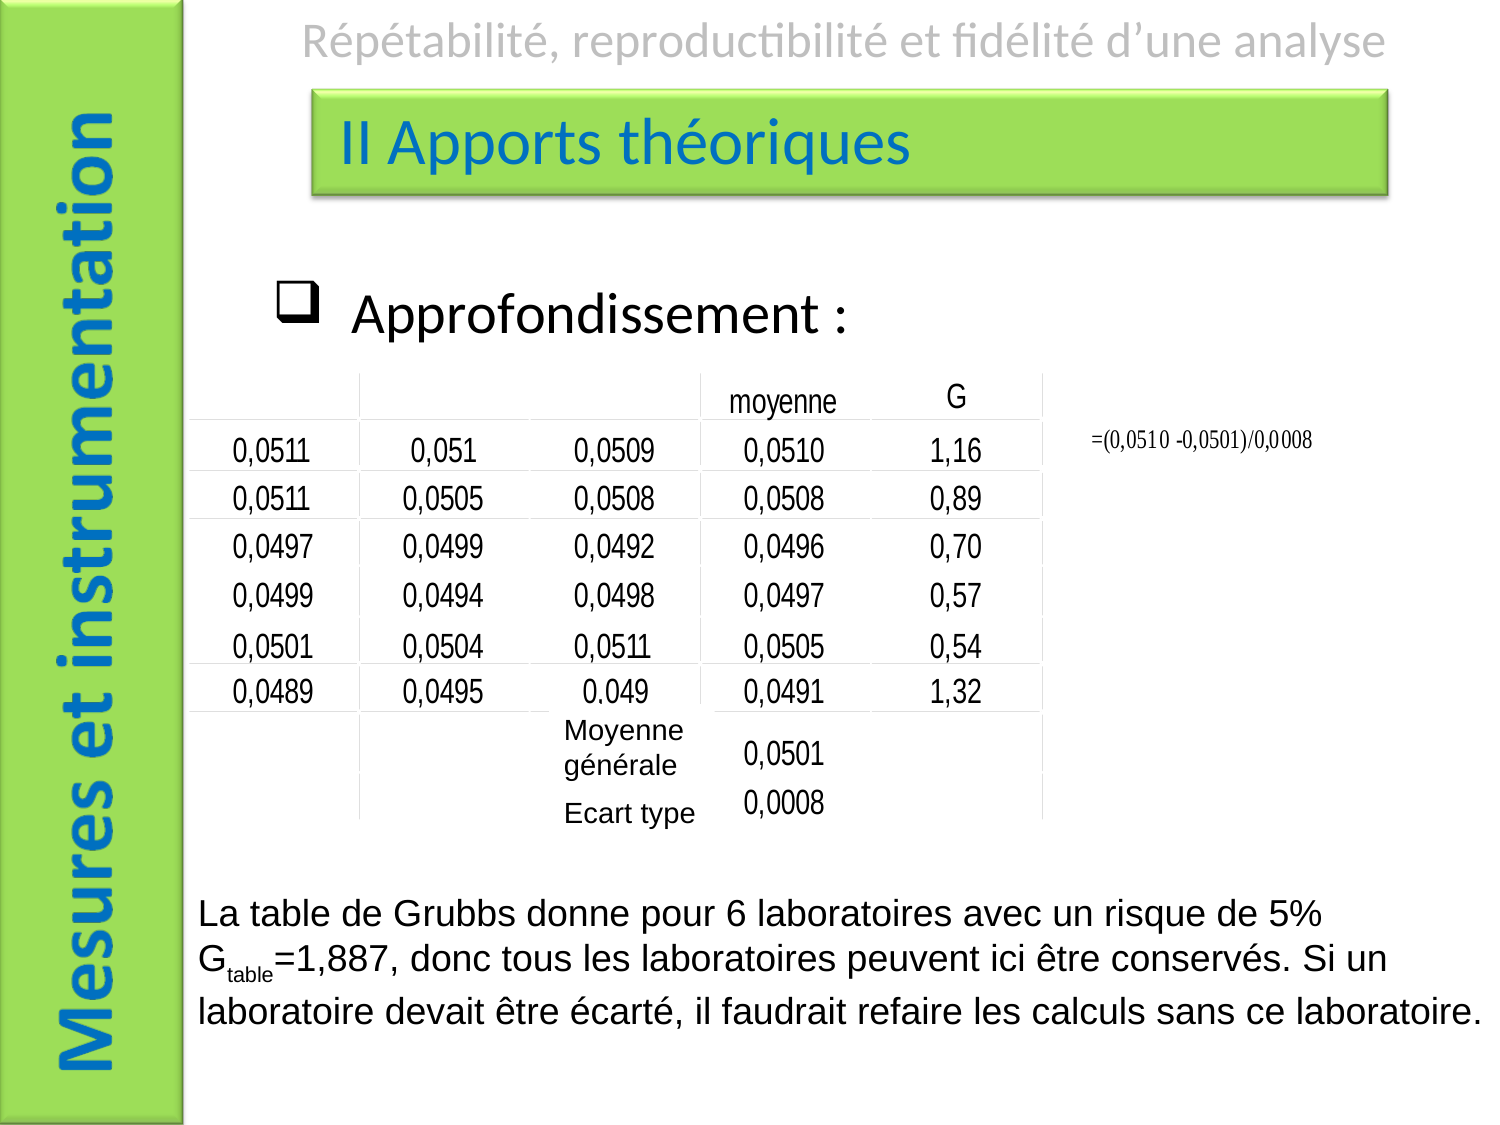

Répétabilité, reproductibilité et fidélité d’une analyse
II Apports théoriques
 Approfondissement :
Moyenne
générale
Ecart type
La table de Grubbs donne pour 6 laboratoires avec un risque de 5% Gtable=1,887, donc tous les laboratoires peuvent ici être conservés. Si un laboratoire devait être écarté, il faudrait refaire les calculs sans ce laboratoire.